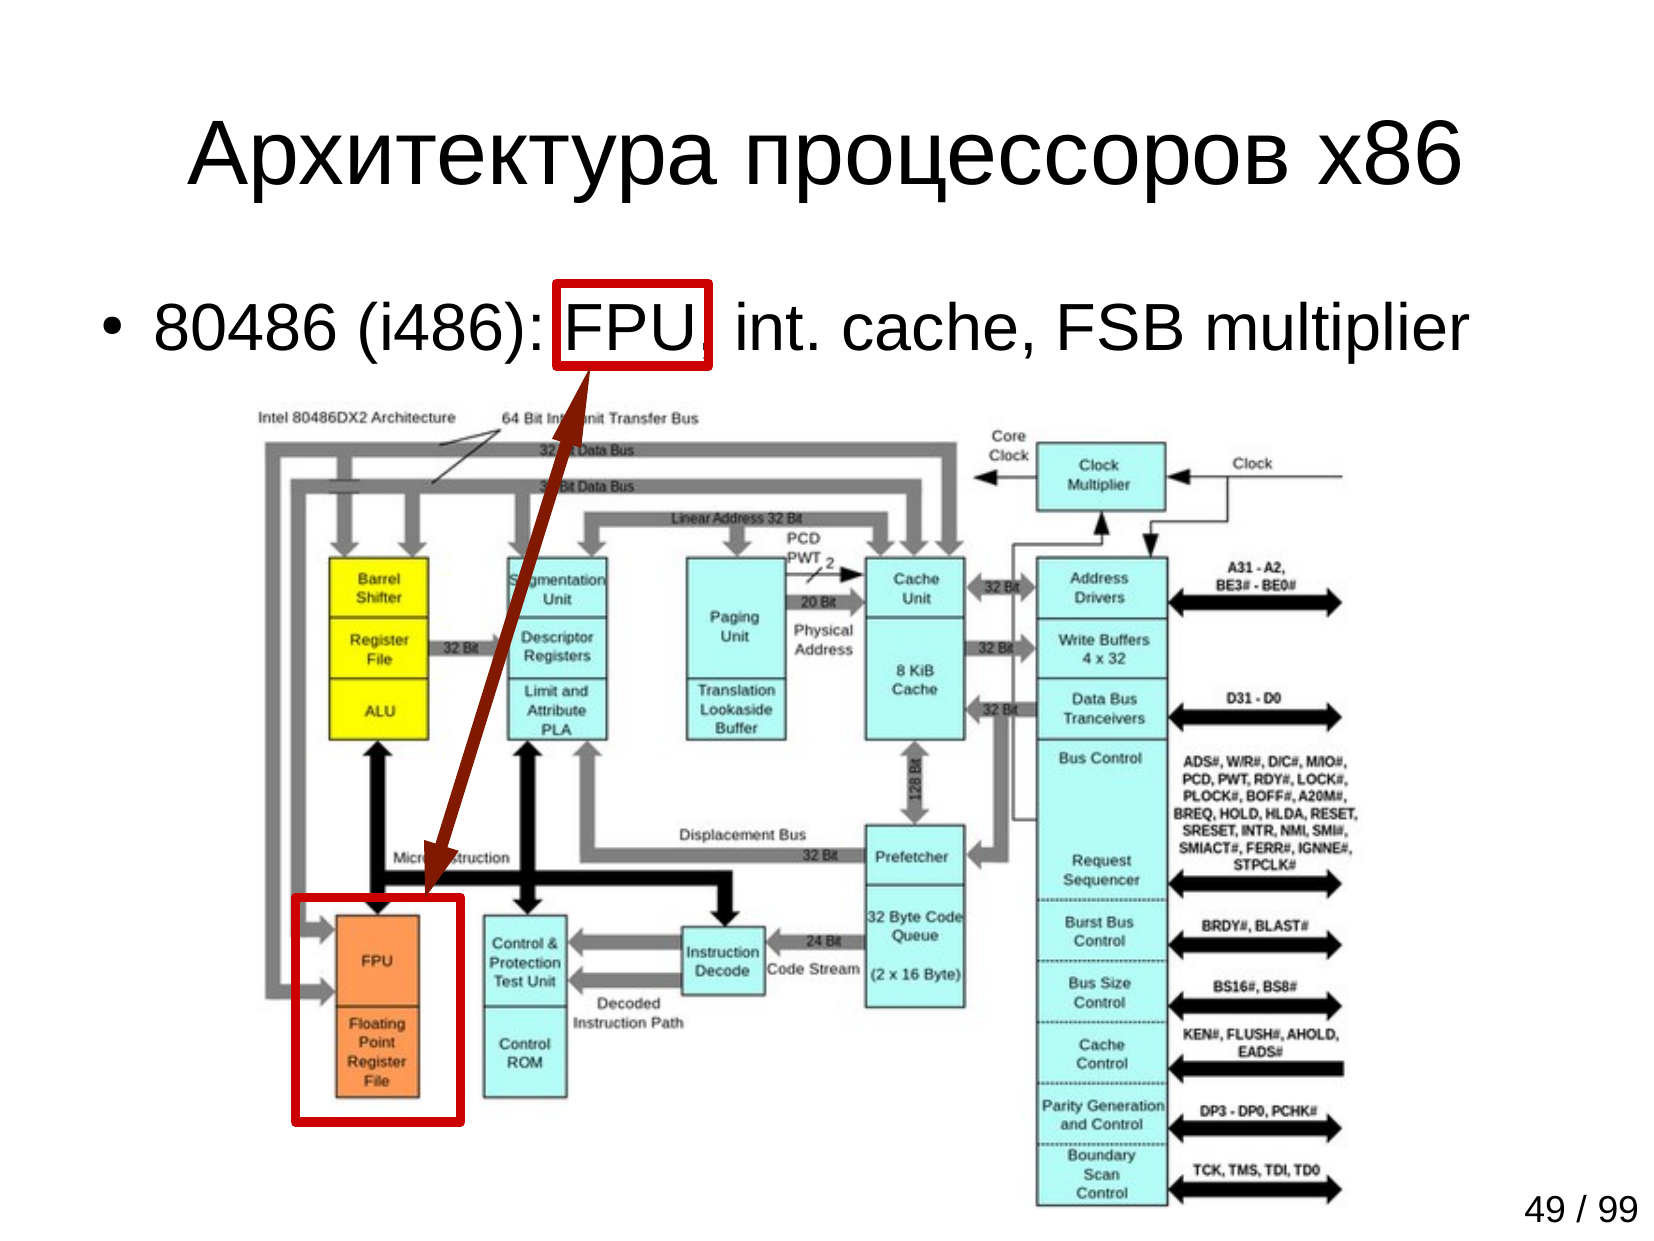

# Архитектура процессоров x86
80486 (i486): FPU, int. cache, FSB multiplier